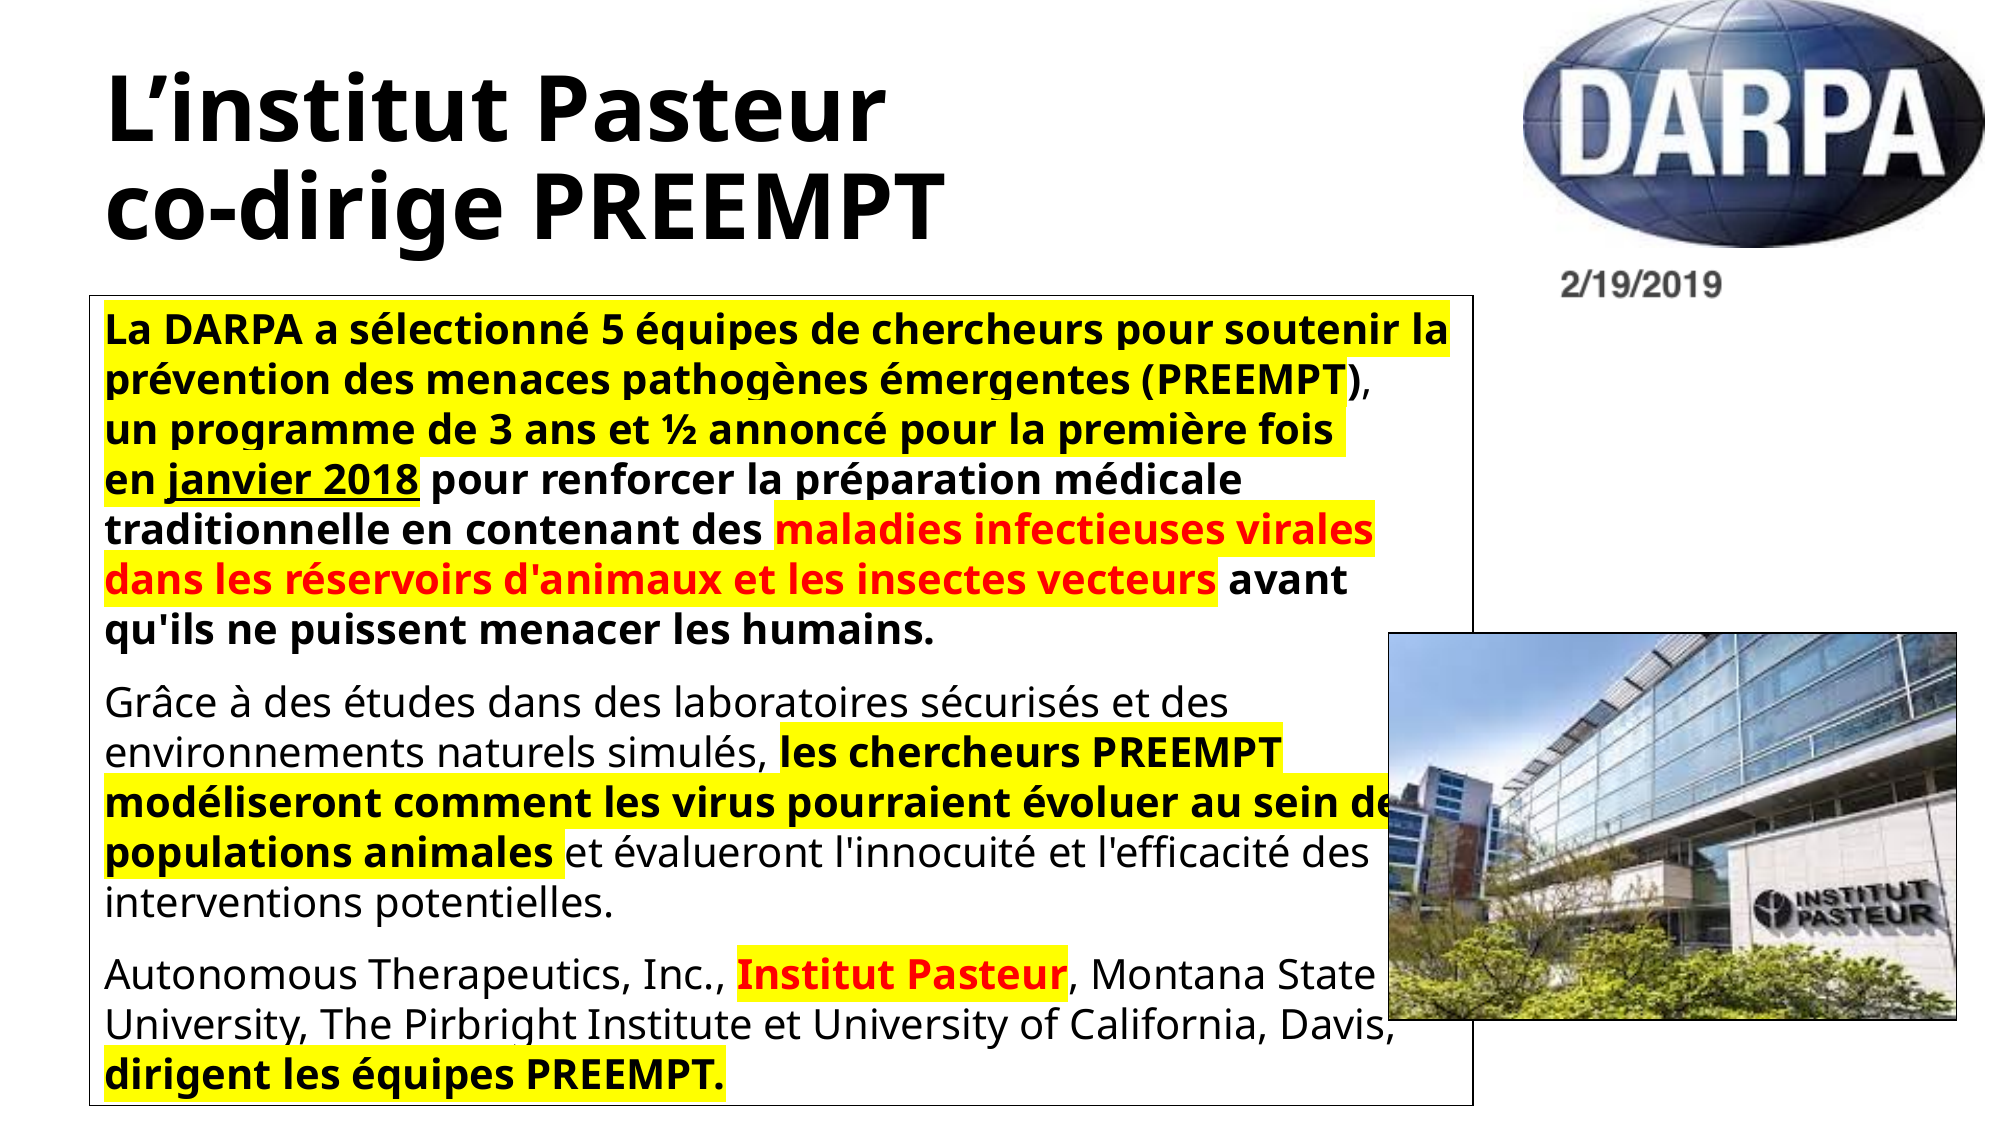

# L’institut Pasteur co-dirige PREEMPT
La DARPA a sélectionné 5 équipes de chercheurs pour soutenir la prévention des menaces pathogènes émergentes (PREEMPT),
un programme de 3 ans et ½ annoncé pour la première fois
en janvier 2018 pour renforcer la préparation médicale traditionnelle en contenant des maladies infectieuses virales dans les réservoirs d'animaux et les insectes vecteurs avant qu'ils ne puissent menacer les humains.
Grâce à des études dans des laboratoires sécurisés et des environnements naturels simulés, les chercheurs PREEMPT modéliseront comment les virus pourraient évoluer au sein des populations animales et évalueront l'innocuité et l'efficacité des interventions potentielles.
Autonomous Therapeutics, Inc., Institut Pasteur, Montana State University, The Pirbright Institute et University of California, Davis, dirigent les équipes PREEMPT.